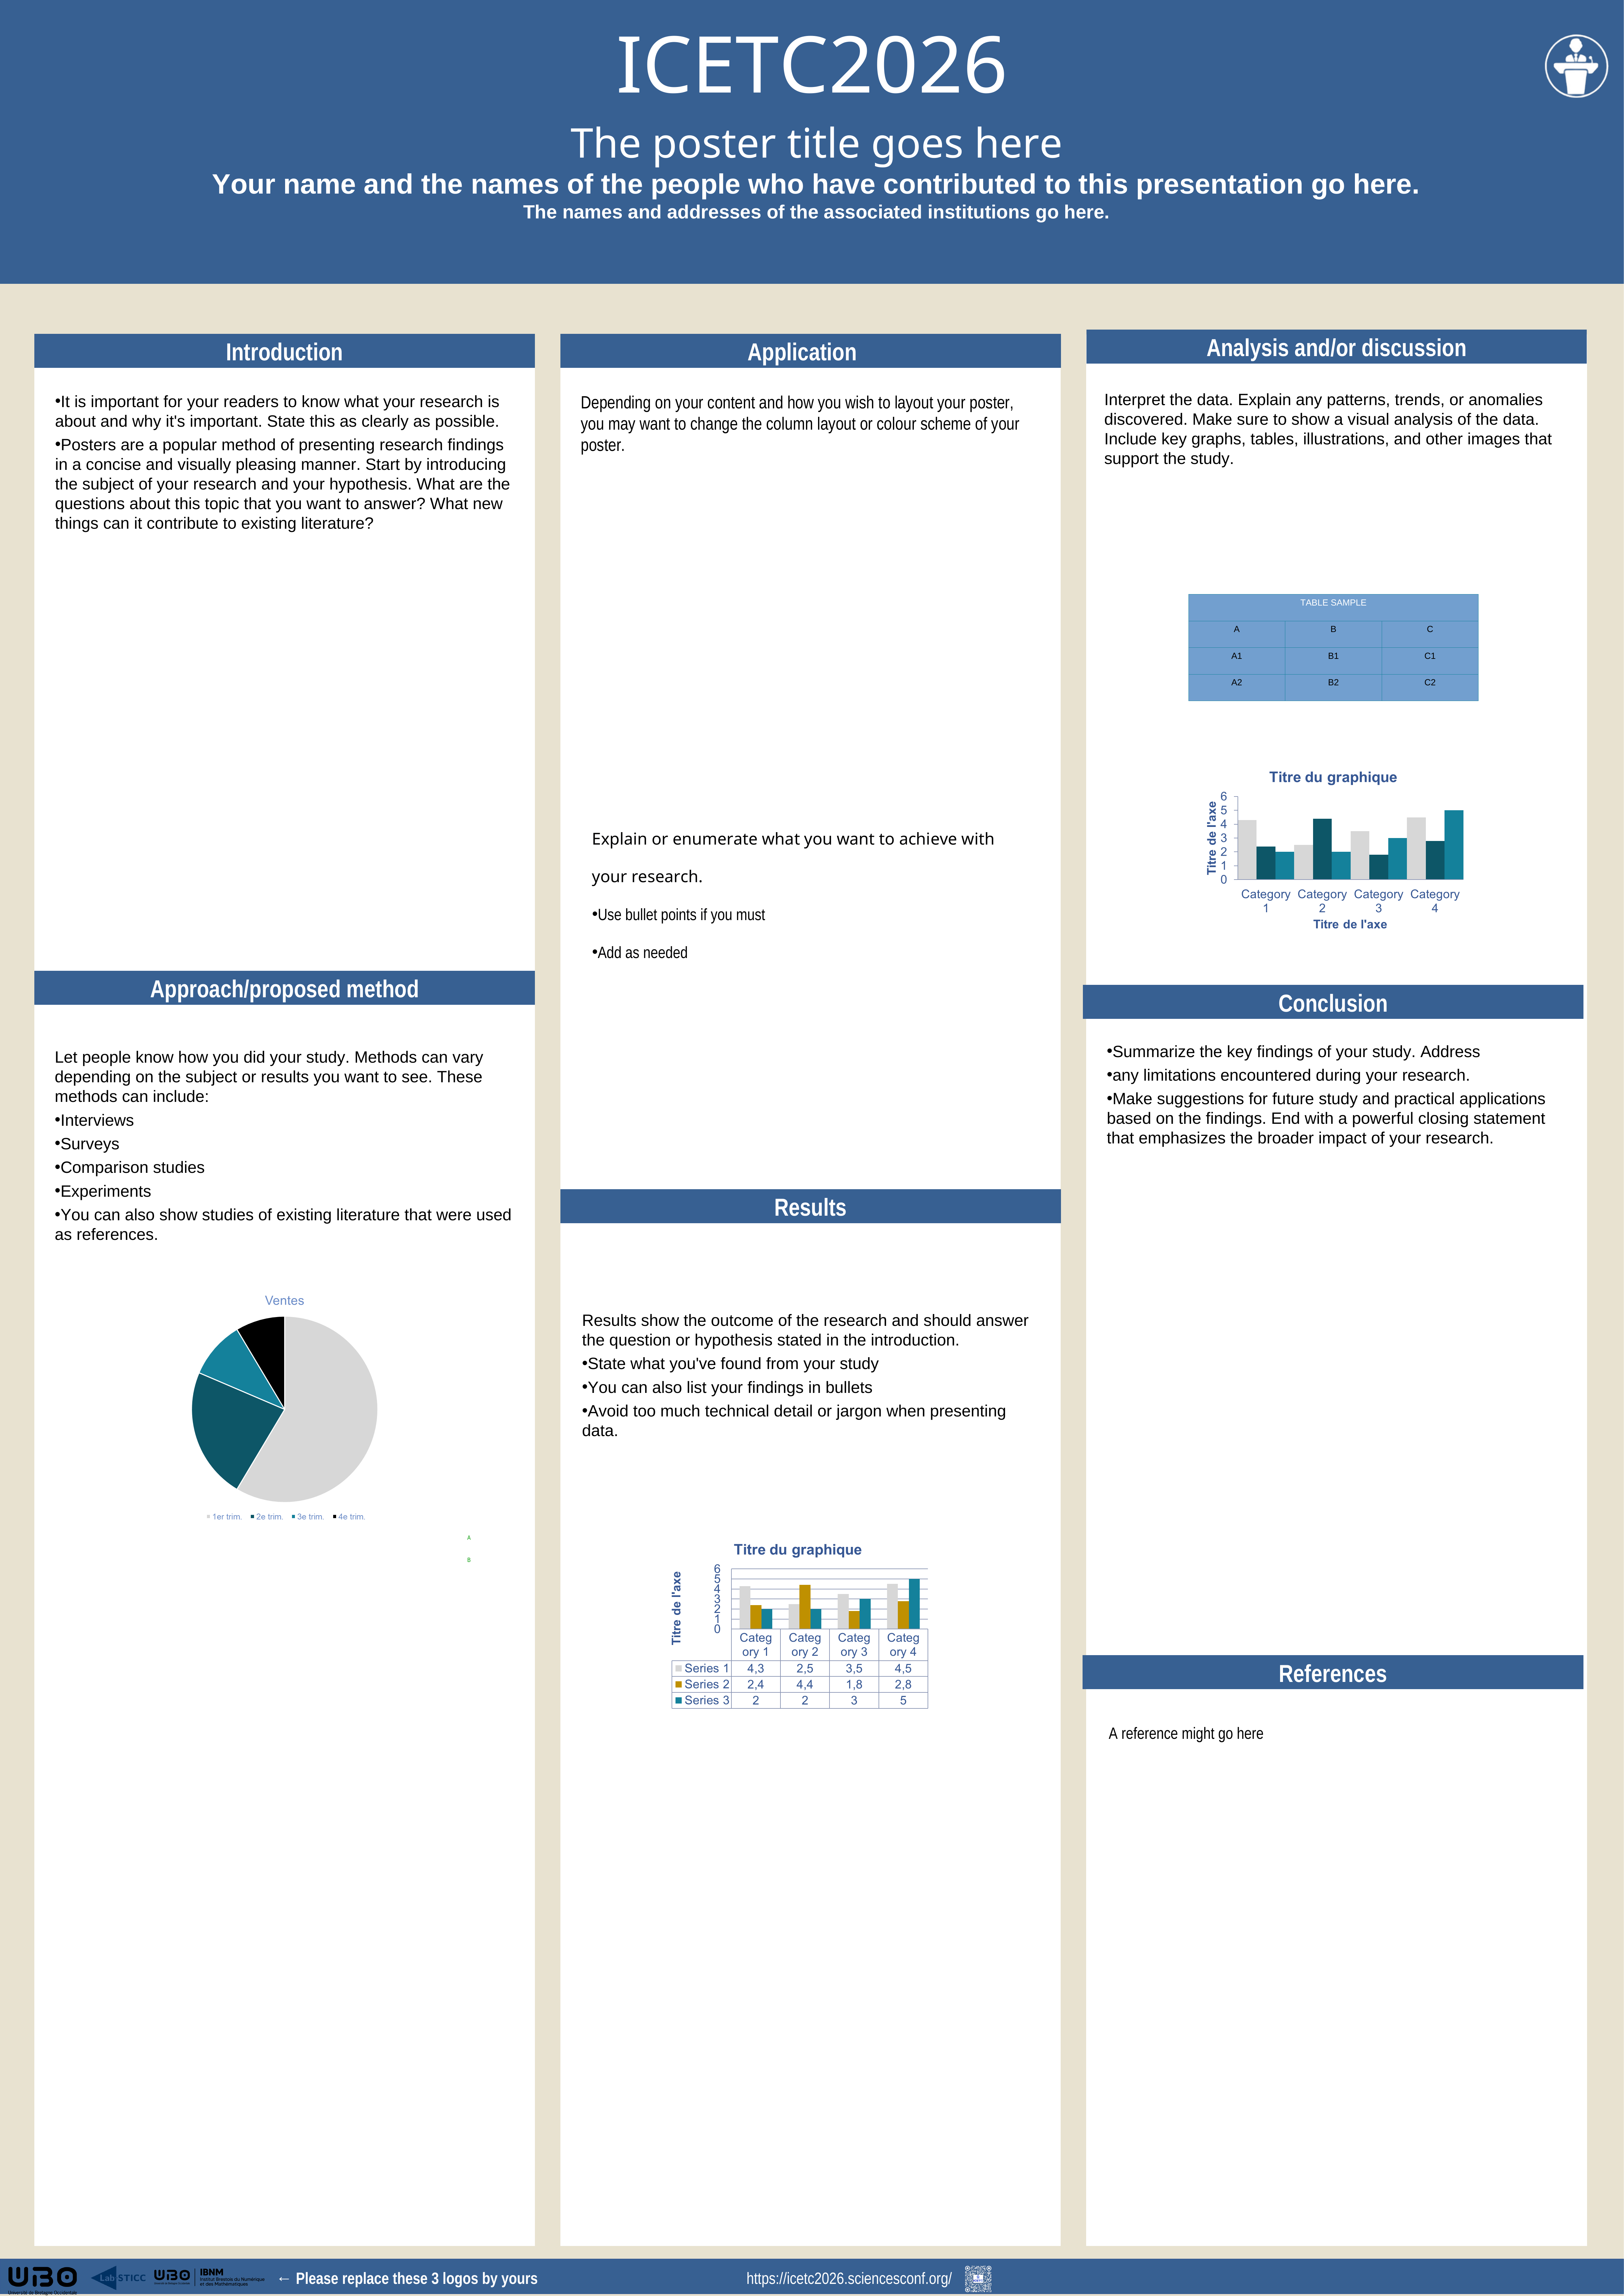

ICETC2026
The poster title goes here
Your name and the names of the people who have contributed to this presentation go here.
The names and addresses of the associated institutions go here.
Analysis and/or discussion
Introduction
Application
Interpret the data. Explain any patterns, trends, or anomalies discovered. Make sure to show a visual analysis of the data. Include key graphs, tables, illustrations, and other images that support the study.
It is important for your readers to know what your research is about and why it's important. State this as clearly as possible.
Posters are a popular method of presenting research findings in a concise and visually pleasing manner. Start by introducing the subject of your research and your hypothesis. What are the questions about this topic that you want to answer? What new things can it contribute to existing literature?
Depending on your content and how you wish to layout your poster, you may want to change the column layout or colour scheme of your poster.
| TABLE SAMPLE | | |
| --- | --- | --- |
| A | B | C |
| A1 | B1 | C1 |
| A2 | B2 | C2 |
Explain or enumerate what you want to achieve with your research.
Use bullet points if you must
Add as needed
Approach/proposed method
Conclusion
Summarize the key findings of your study. Address
any limitations encountered during your research.
Make suggestions for future study and practical applications based on the findings. End with a powerful closing statement that emphasizes the broader impact of your research.
Let people know how you did your study. Methods can vary depending on the subject or results you want to see. These methods can include:
Interviews
Surveys
Comparison studies
Experiments
You can also show studies of existing literature that were used as references.
Results
Results show the outcome of the research and should answer the question or hypothesis stated in the introduction.
State what you've found from your study
You can also list your findings in bullets
Avoid too much technical detail or jargon when presenting data.
A
B
References
A reference might go here
← Please replace these 3 logos by yours
https://icetc2026.sciencesconf.org/